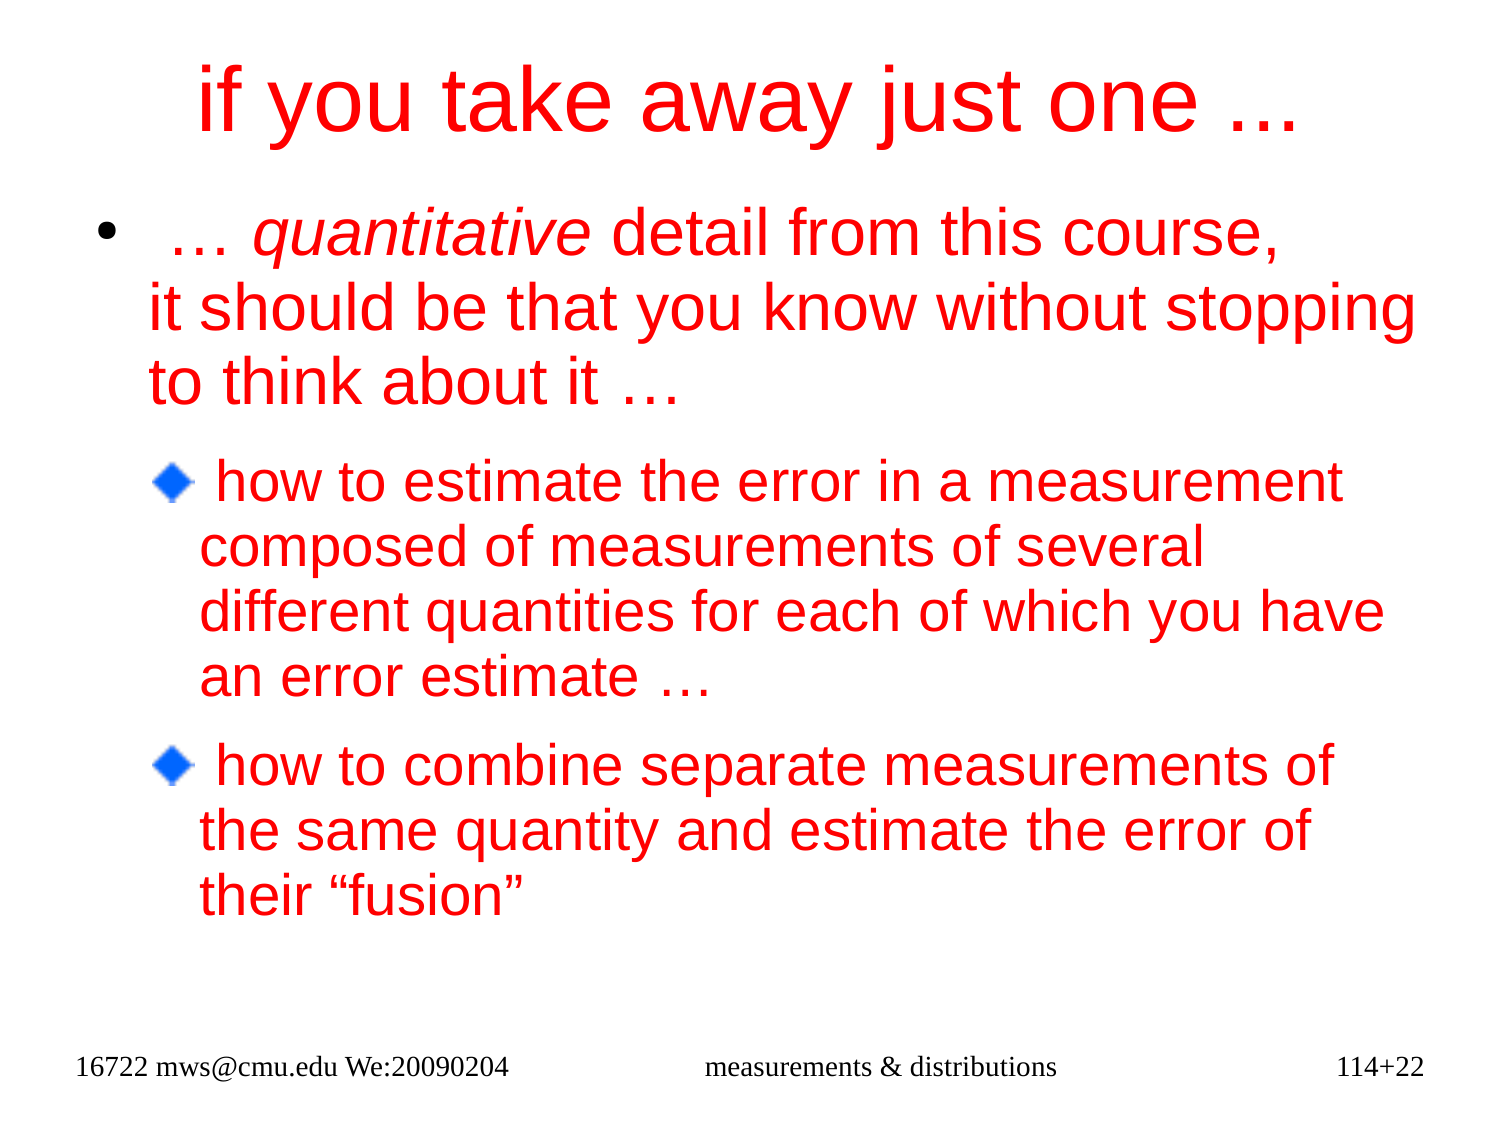

# if you take away just one ...
 … quantitative detail from this course,
it should be that you know without stopping to think about it …
 how to estimate the error in a measurement composed of measurements of several different quantities for each of which you have an error estimate …
 how to combine separate measurements of the same quantity and estimate the error of their “fusion”
16722 mws@cmu.edu We:20090204
measurements & distributions
22